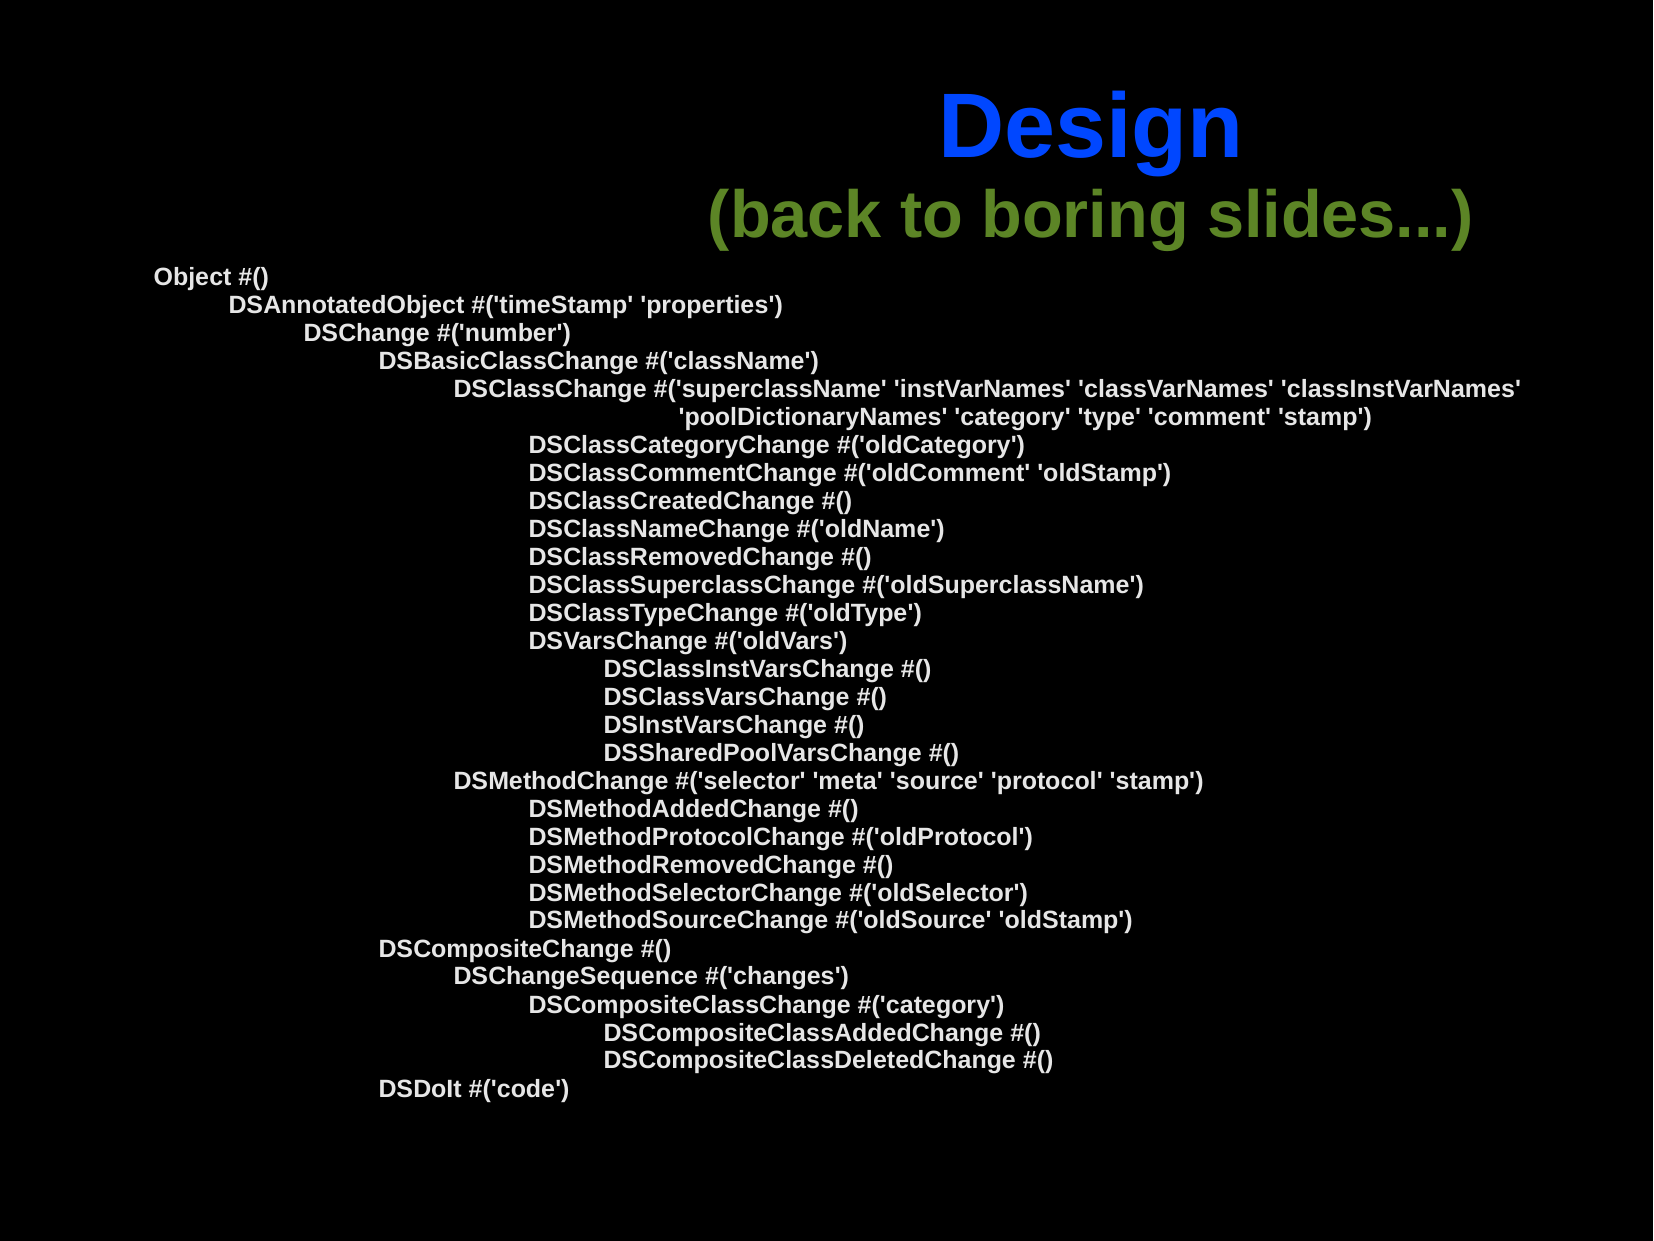

# Design (back to boring slides...)
Object #()
	DSAnnotatedObject #('timeStamp' 'properties')
		DSChange #('number')
			DSBasicClassChange #('className')
				DSClassChange #('superclassName' 'instVarNames' 'classVarNames' 'classInstVarNames' 							'poolDictionaryNames' 'category' 'type' 'comment' 'stamp')
					DSClassCategoryChange #('oldCategory')
					DSClassCommentChange #('oldComment' 'oldStamp')
					DSClassCreatedChange #()
					DSClassNameChange #('oldName')
					DSClassRemovedChange #()
					DSClassSuperclassChange #('oldSuperclassName')
					DSClassTypeChange #('oldType')
					DSVarsChange #('oldVars')
						DSClassInstVarsChange #()
						DSClassVarsChange #()
						DSInstVarsChange #()
						DSSharedPoolVarsChange #()
				DSMethodChange #('selector' 'meta' 'source' 'protocol' 'stamp')
					DSMethodAddedChange #()
					DSMethodProtocolChange #('oldProtocol')
					DSMethodRemovedChange #()
					DSMethodSelectorChange #('oldSelector')
					DSMethodSourceChange #('oldSource' 'oldStamp')
			DSCompositeChange #()
				DSChangeSequence #('changes')
					DSCompositeClassChange #('category')
						DSCompositeClassAddedChange #()
						DSCompositeClassDeletedChange #()
			DSDoIt #('code')